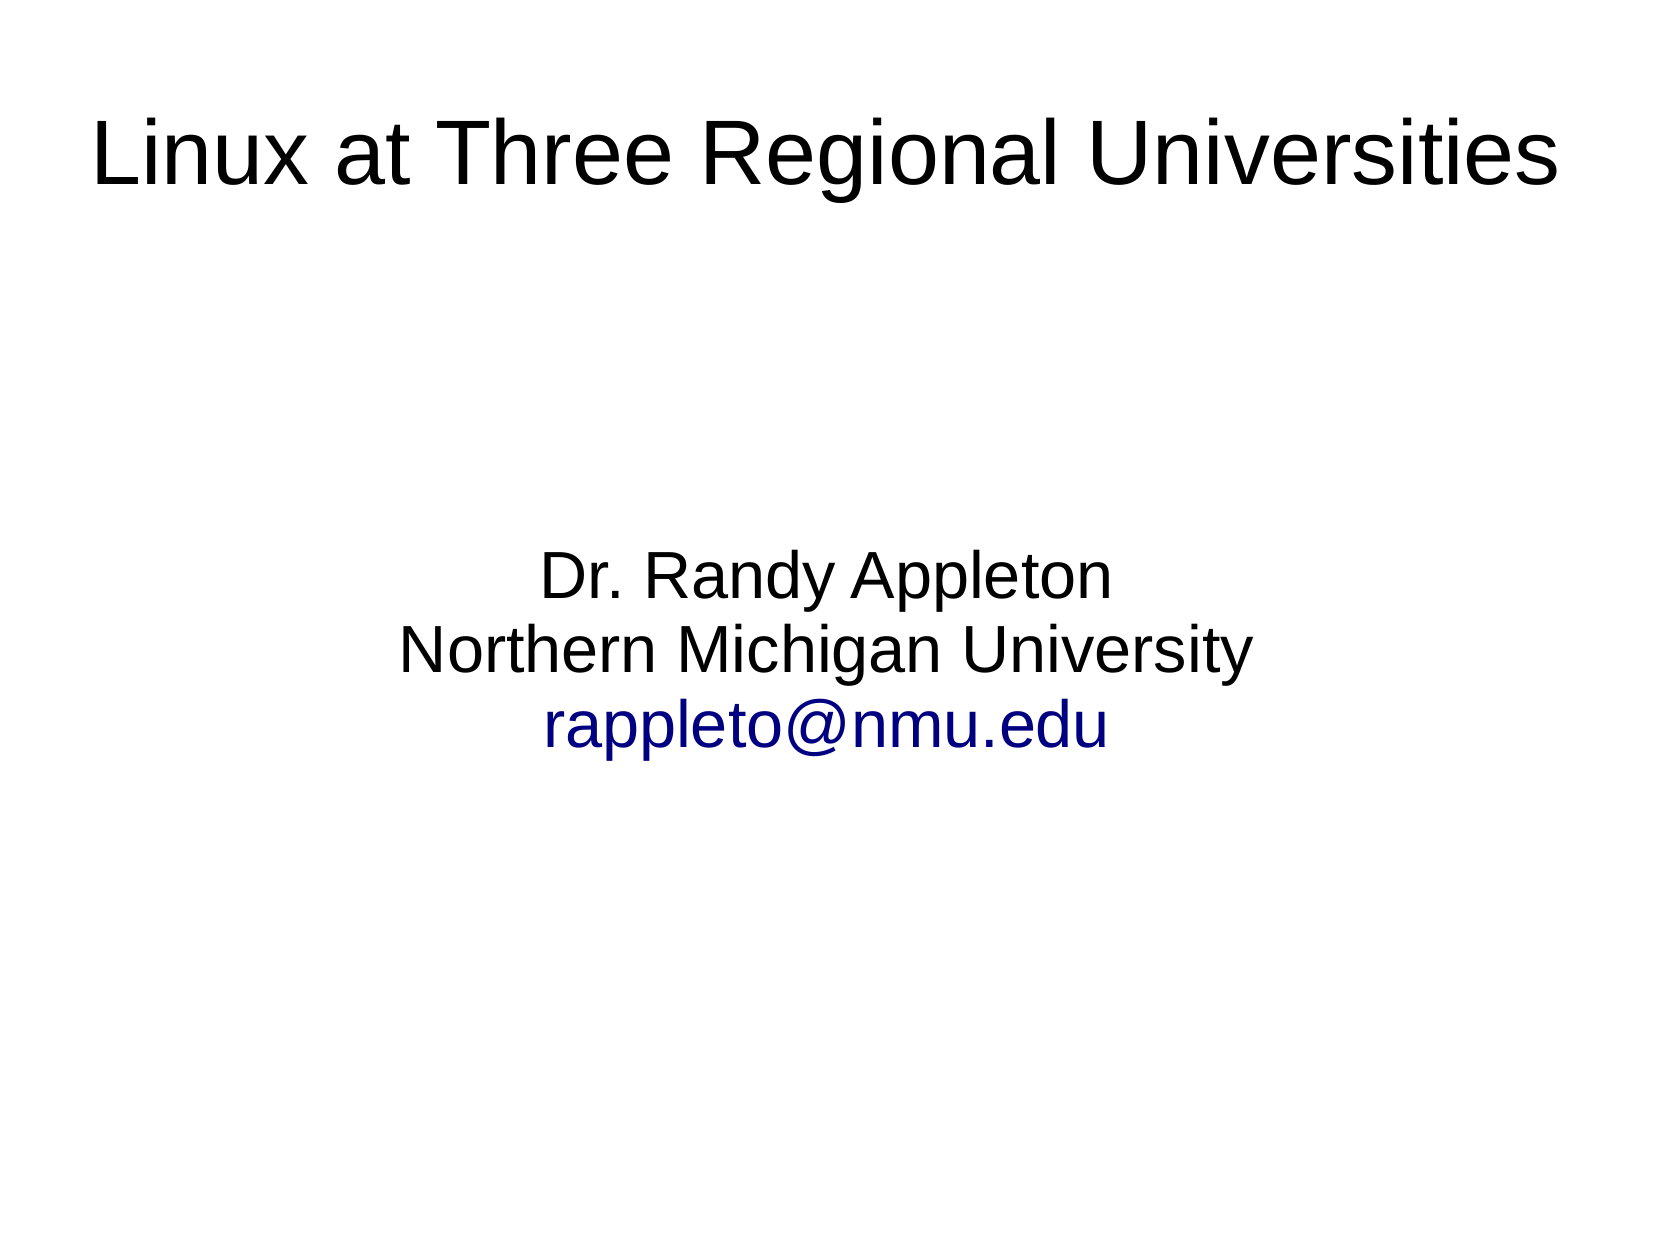

# Linux at Three Regional Universities
Dr. Randy Appleton
Northern Michigan University
rappleto@nmu.edu